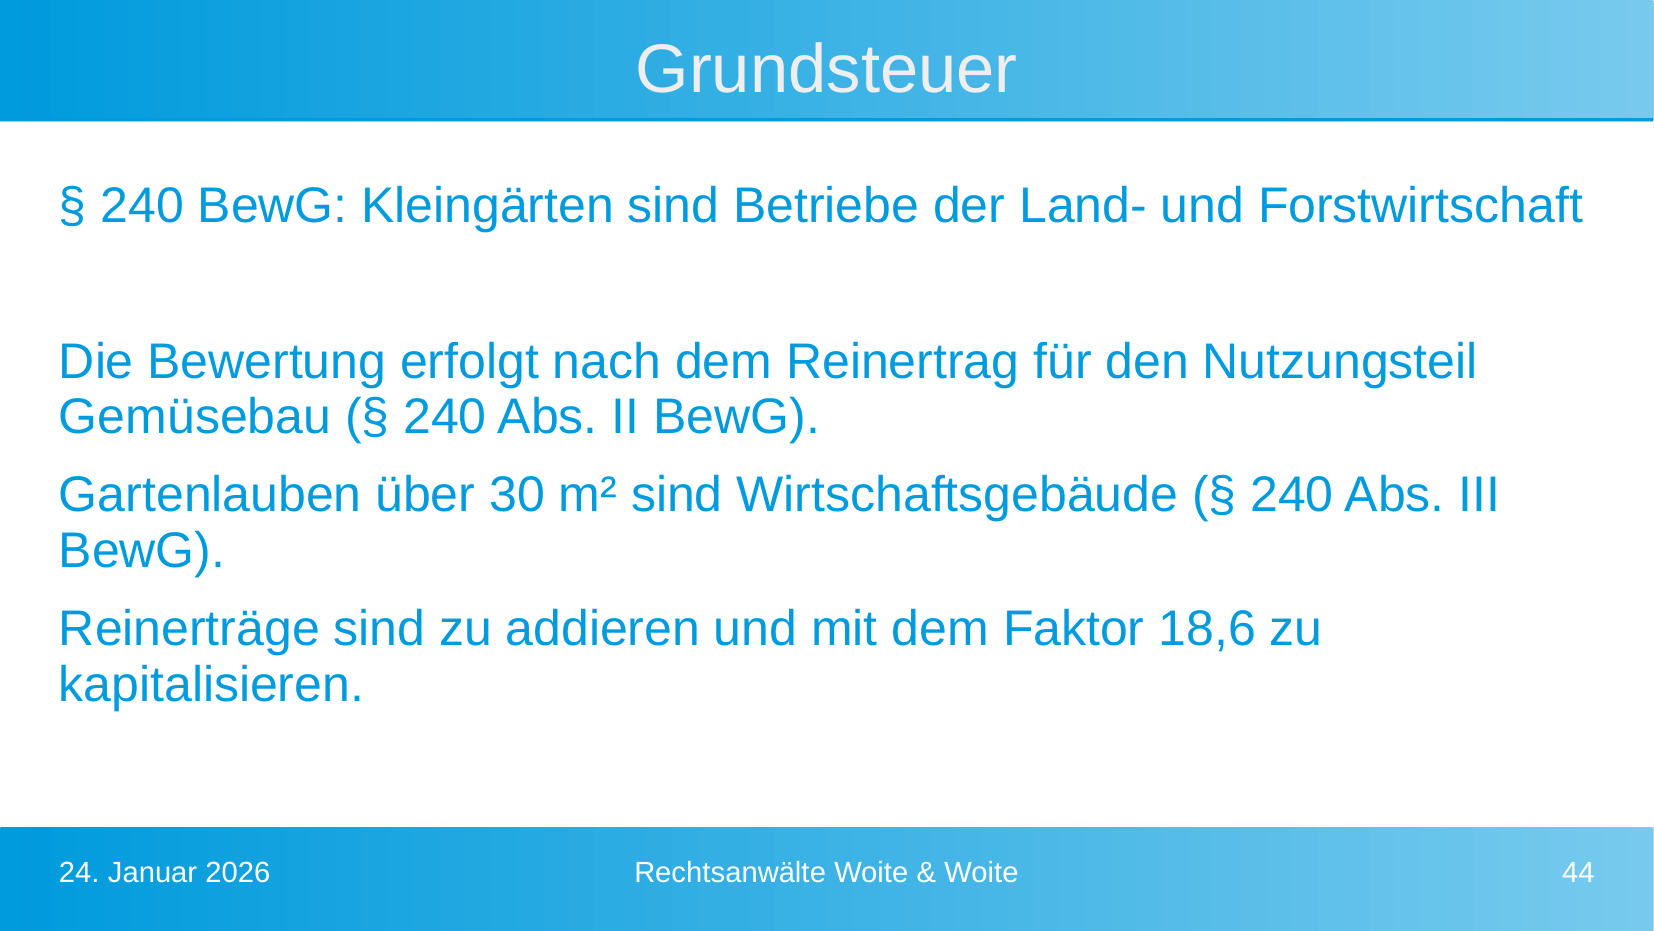

# Grundsteuer
§ 240 BewG: Kleingärten sind Betriebe der Land- und Forstwirtschaft
Die Bewertung erfolgt nach dem Reinertrag für den Nutzungsteil Gemüsebau (§ 240 Abs. II BewG).
Gartenlauben über 30 m² sind Wirtschaftsgebäude (§ 240 Abs. III BewG).
Reinerträge sind zu addieren und mit dem Faktor 18,6 zu kapitalisieren.
44